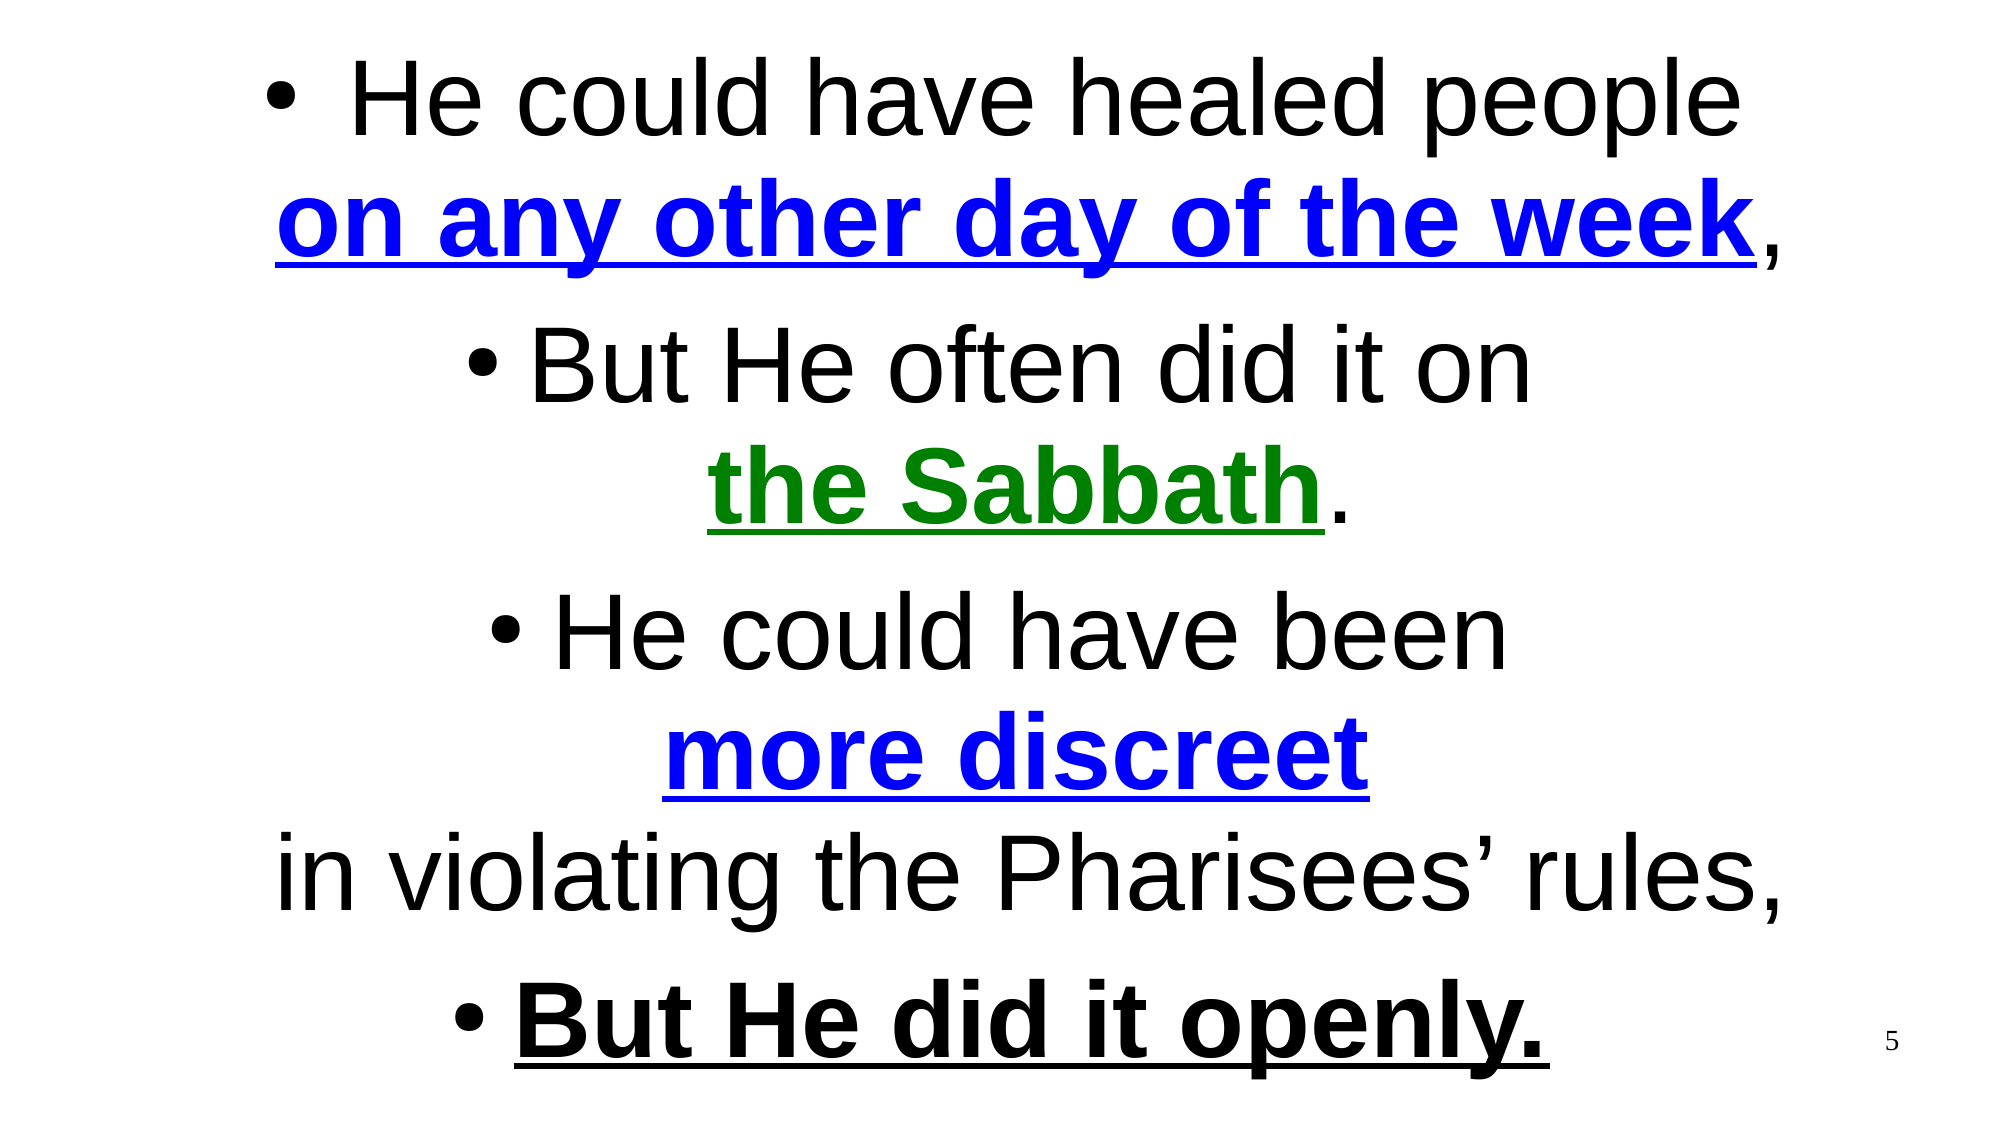

# He could have healed people on any other day of the week,
But He often did it on
the Sabbath.
He could have been
more discreet
in violating the Pharisees’ rules,
But He did it openly.
5